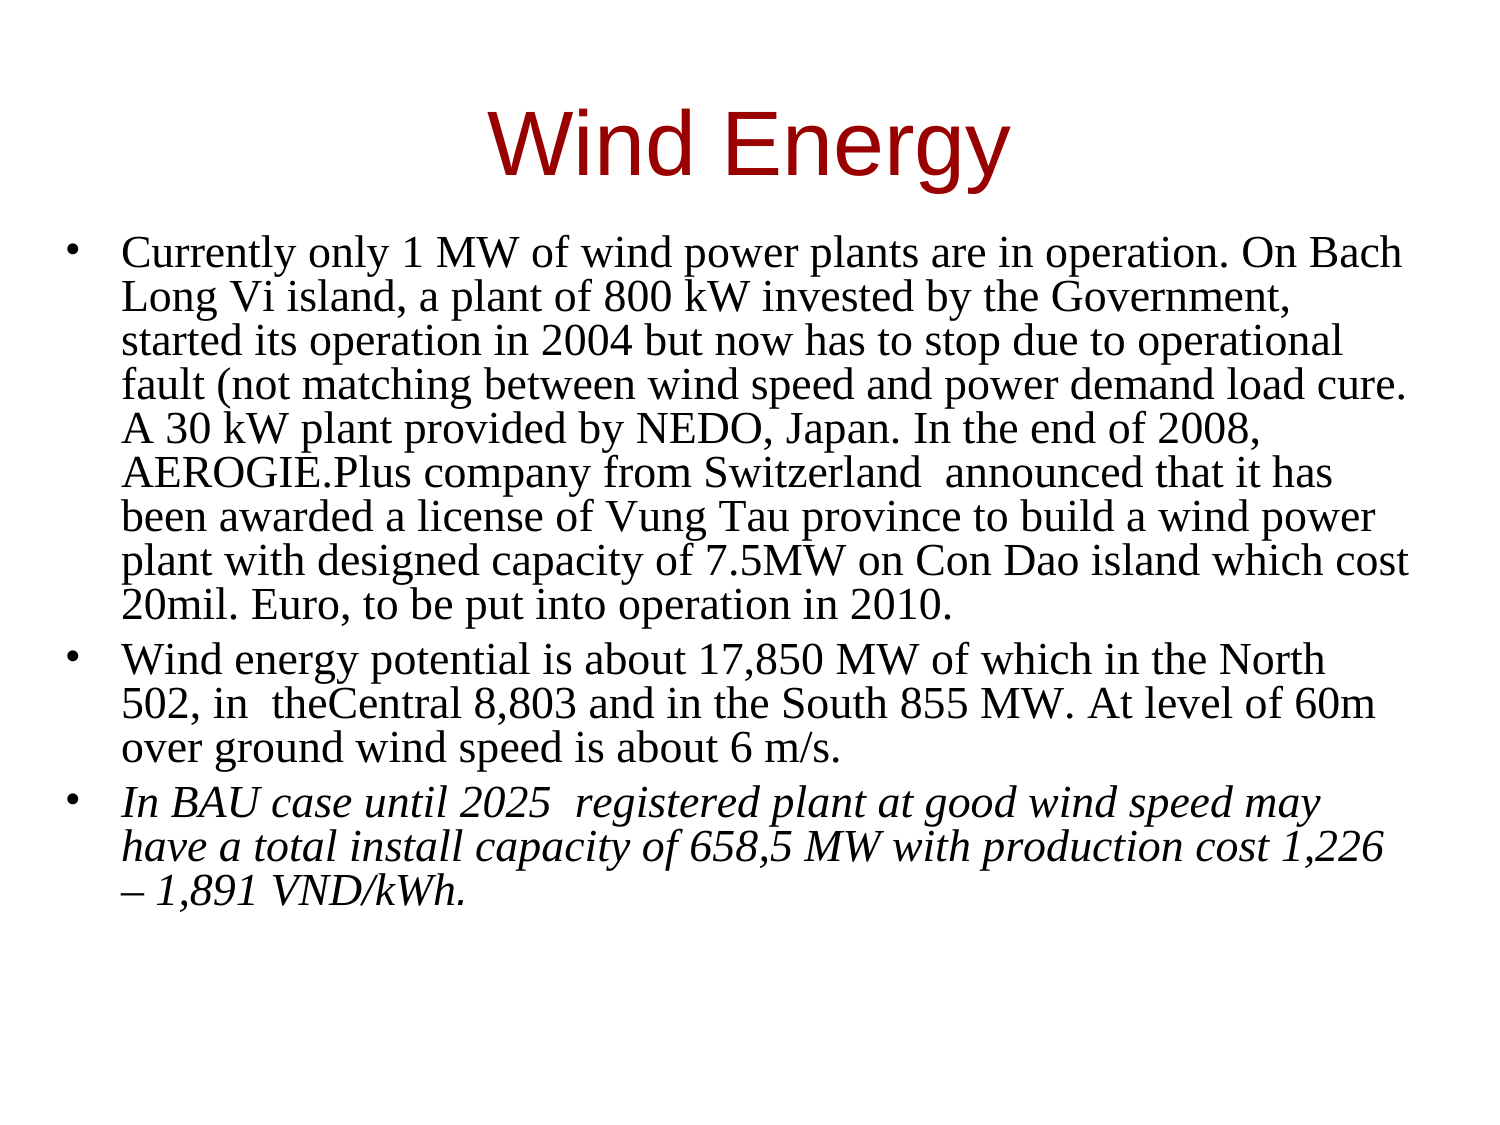

# Wind Energy
Currently only 1 MW of wind power plants are in operation. On Bach Long Vi island, a plant of 800 kW invested by the Government, started its operation in 2004 but now has to stop due to operational fault (not matching between wind speed and power demand load cure. A 30 kW plant provided by NEDO, Japan. In the end of 2008, AEROGIE.Plus company from Switzerland announced that it has been awarded a license of Vung Tau province to build a wind power plant with designed capacity of 7.5MW on Con Dao island which cost 20mil. Euro, to be put into operation in 2010.
Wind energy potential is about 17,850 MW of which in the North 502, in theCentral 8,803 and in the South 855 MW. At level of 60m over ground wind speed is about 6 m/s.
In BAU case until 2025 registered plant at good wind speed may have a total install capacity of 658,5 MW with production cost 1,226 – 1,891 VND/kWh.